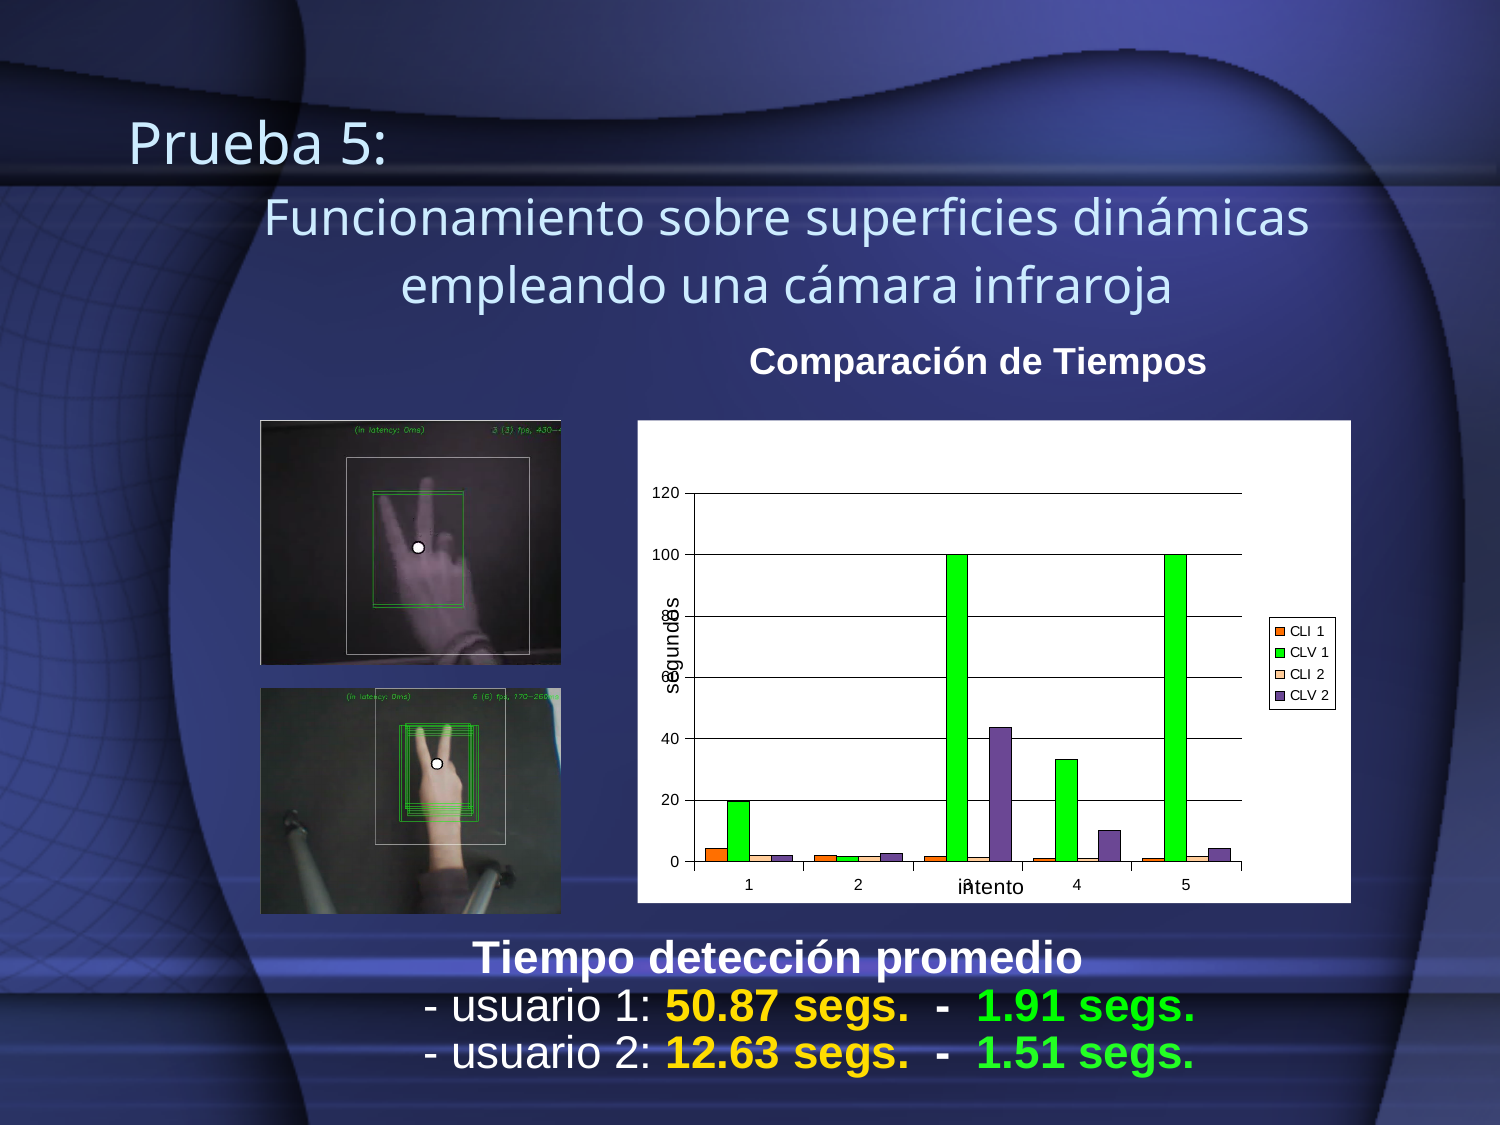

Prueba 5:
Funcionamiento sobre superficies dinámicas empleando una cámara infraroja
Comparación de Tiempos
### Chart
| Category | CLI 1 | CLV 1 | CLI 2 | CLV 2 |
|---|---|---|---|---|
| 1 | 4.11 | 19.45 | 1.8 | 2.07 |
| 2 | 1.81 | 1.65 | 1.75 | 2.73 |
| 3 | 1.57 | 100.0 | 1.38 | 43.8 |
| 4 | 0.98 | 33.23 | 1.03 | 10.24 |
| 5 | 1.07 | 100.0 | 1.59 | 4.31 |
 Tiempo detección promedio
	- usuario 1: 50.87 segs. - 1.91 segs.
	- usuario 2: 12.63 segs. - 1.51 segs.